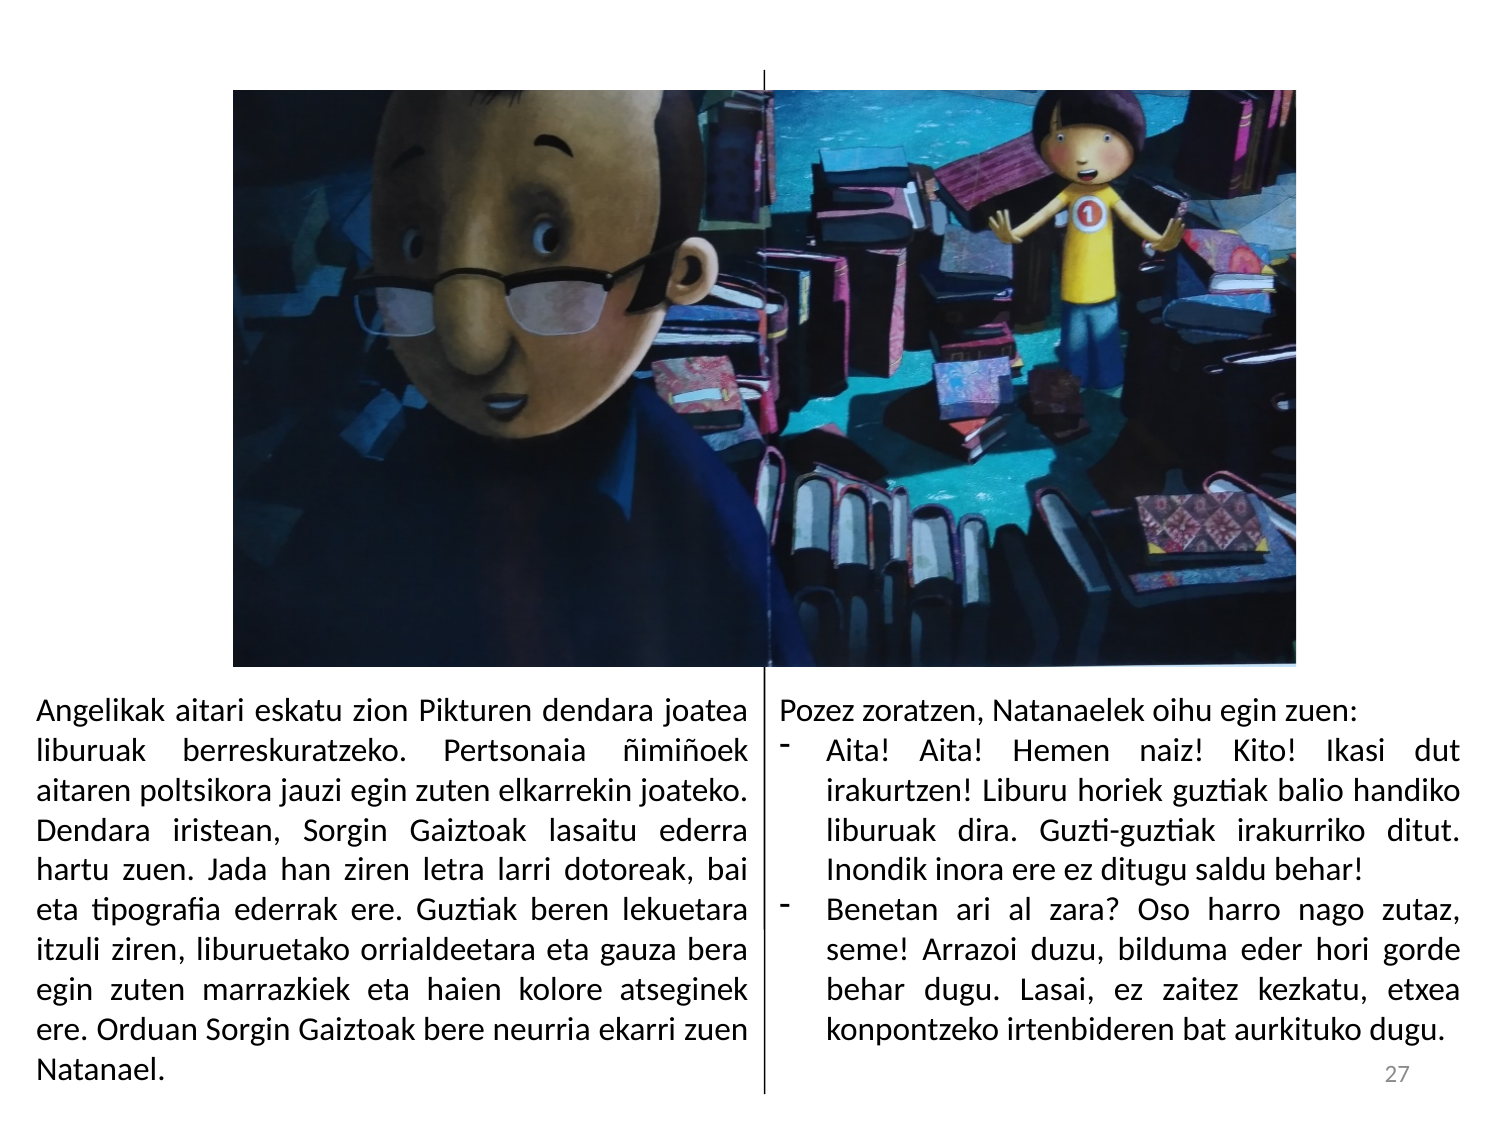

Angelikak aitari eskatu zion Pikturen dendara joatea liburuak berreskuratzeko. Pertsonaia ñimiñoek aitaren poltsikora jauzi egin zuten elkarrekin joateko. Dendara iristean, Sorgin Gaiztoak lasaitu ederra hartu zuen. Jada han ziren letra larri dotoreak, bai eta tipografia ederrak ere. Guztiak beren lekuetara itzuli ziren, liburuetako orrialdeetara eta gauza bera egin zuten marrazkiek eta haien kolore atseginek ere. Orduan Sorgin Gaiztoak bere neurria ekarri zuen Natanael.
Pozez zoratzen, Natanaelek oihu egin zuen:
Aita! Aita! Hemen naiz! Kito! Ikasi dut irakurtzen! Liburu horiek guztiak balio handiko liburuak dira. Guzti-guztiak irakurriko ditut. Inondik inora ere ez ditugu saldu behar!
Benetan ari al zara? Oso harro nago zutaz, seme! Arrazoi duzu, bilduma eder hori gorde behar dugu. Lasai, ez zaitez kezkatu, etxea konpontzeko irtenbideren bat aurkituko dugu.